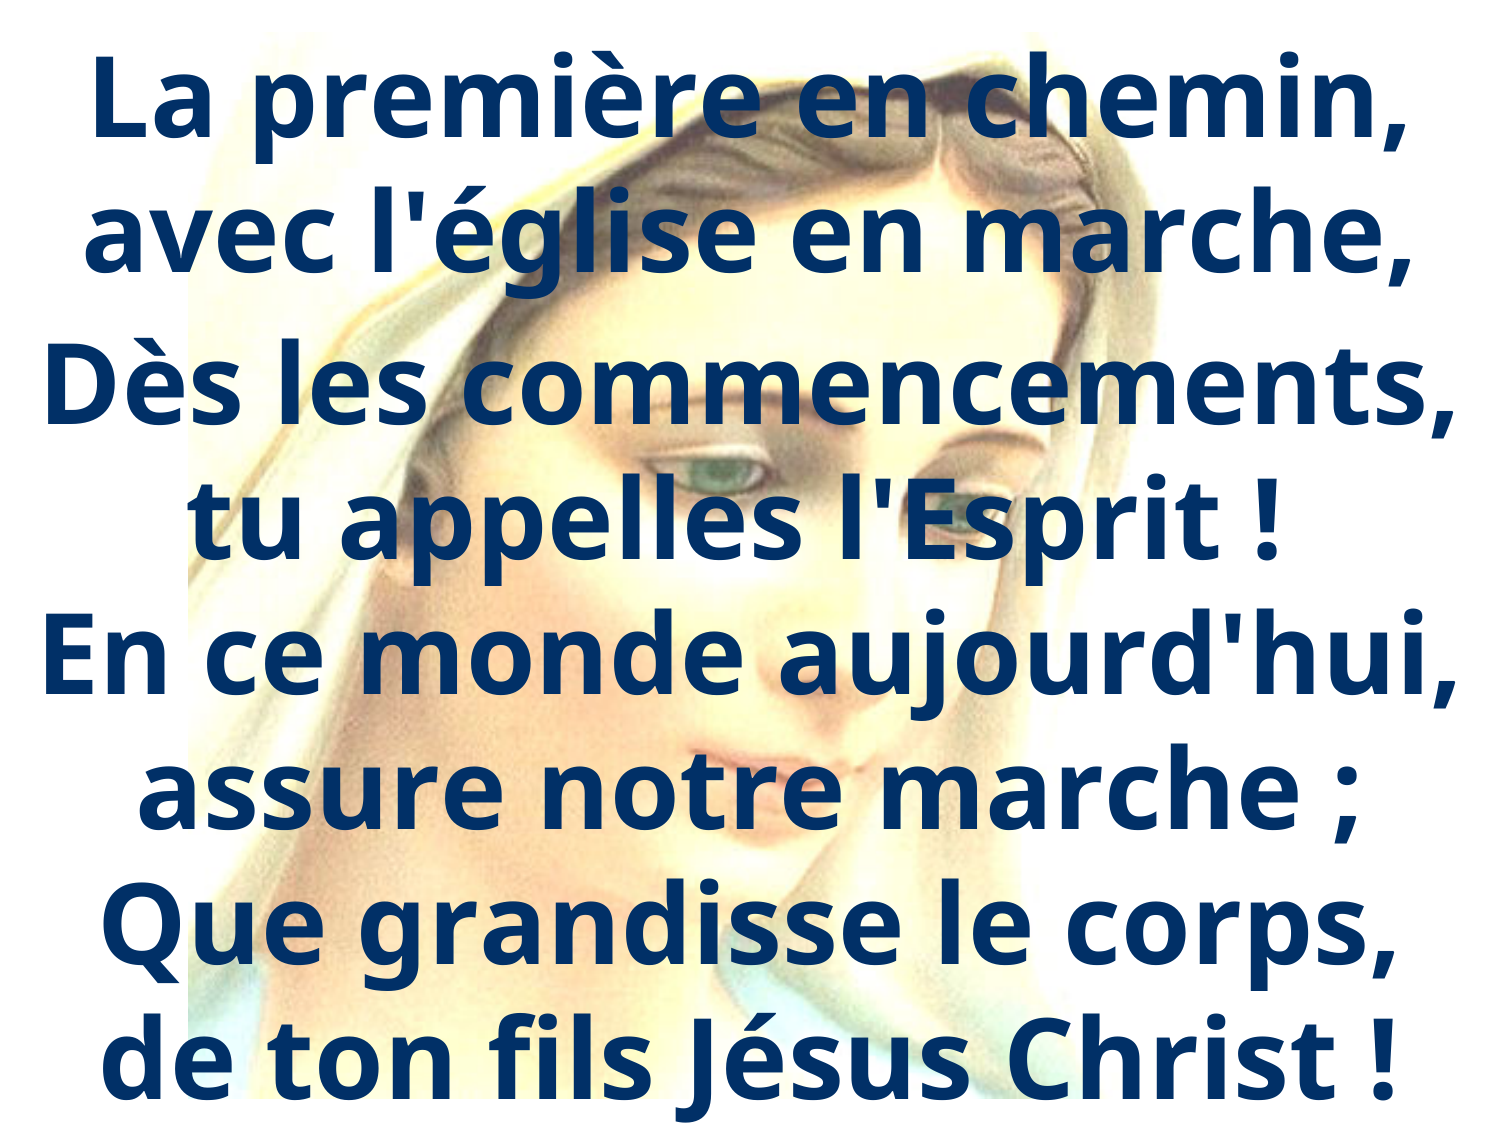

# La première en chemin, avec l'église en marche,
Dès les commencements, tu appelles l'Esprit ! 
En ce monde aujourd'hui, assure notre marche ; Que grandisse le corps, de ton fils Jésus Christ !